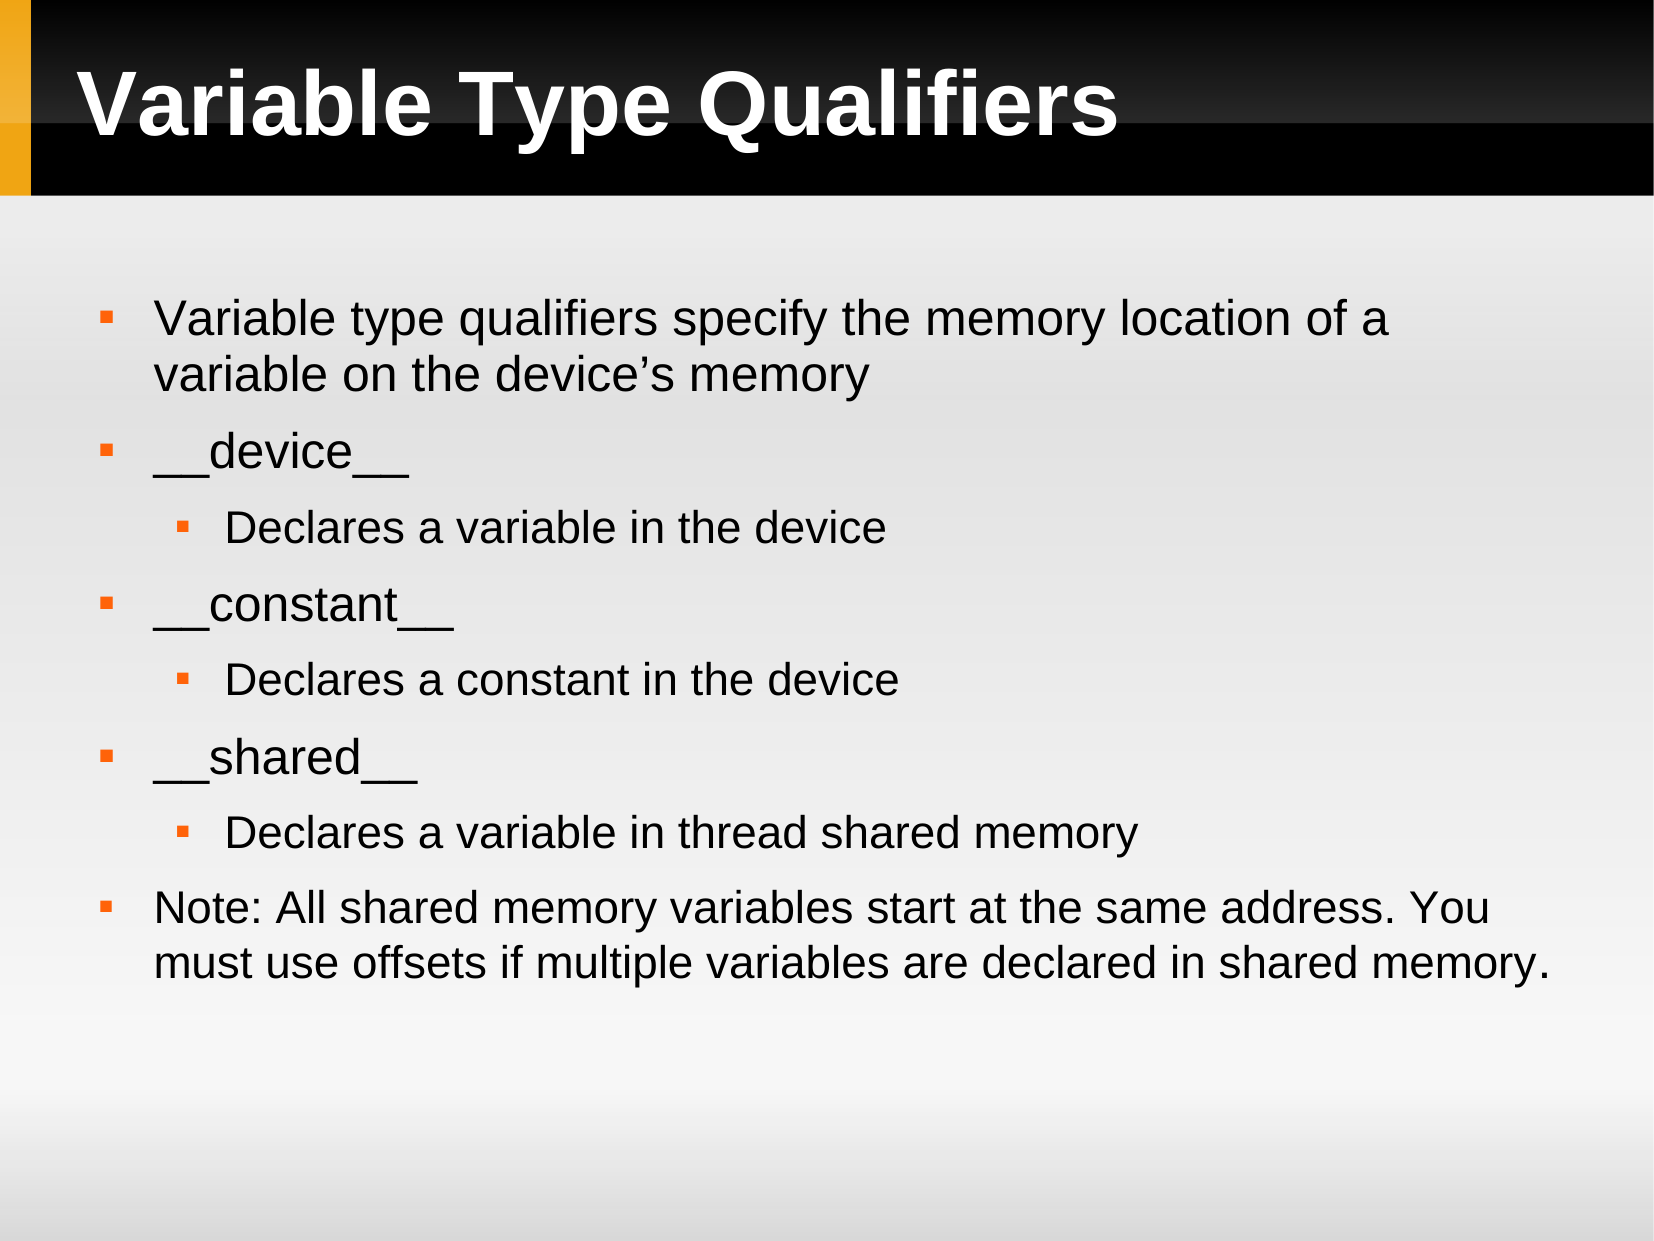

# Variable Type Qualifiers
Variable type qualifiers specify the memory location of a variable on the device’s memory
__device__
Declares a variable in the device
__constant__
Declares a constant in the device
__shared__
Declares a variable in thread shared memory
Note: All shared memory variables start at the same address. You must use offsets if multiple variables are declared in shared memory.